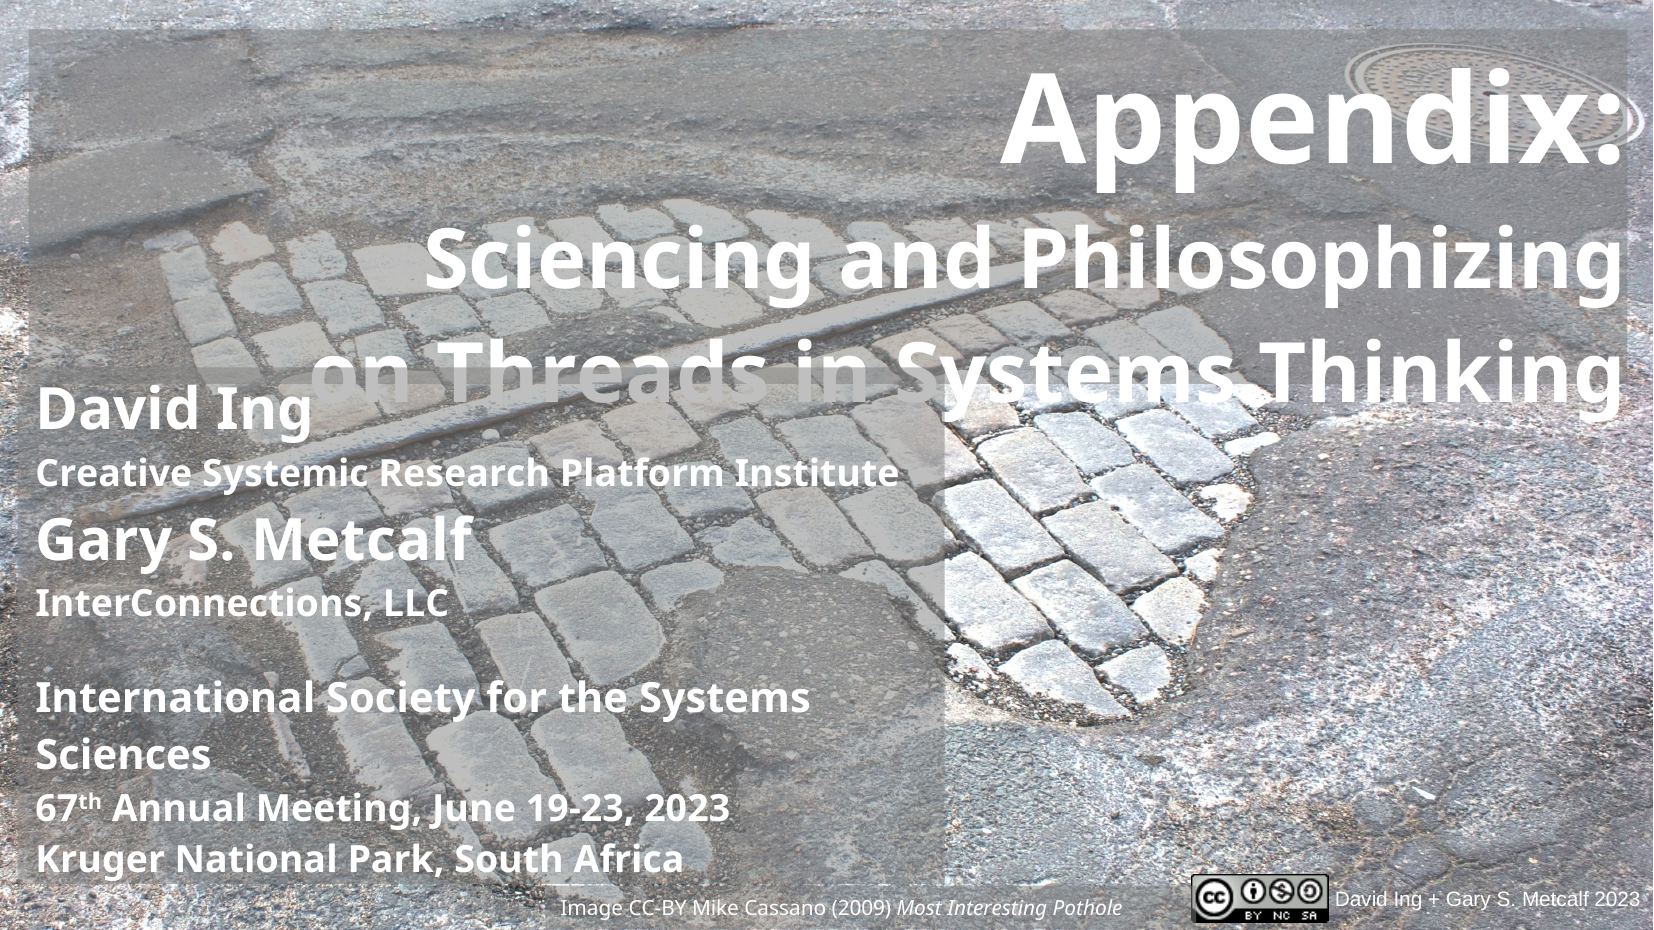

# Appendix: Sciencing and Philosophizing
 on Threads in Systems Thinking
David Ing
Creative Systemic Research Platform Institute
Gary S. Metcalf
InterConnections, LLC
International Society for the Systems Sciences
67th Annual Meeting, June 19-23, 2023
Kruger National Park, South Africa
David Ing + Gary S. Metcalf 2023
Image CC-BY Mike Cassano (2009) Most Interesting Pothole
15
Sciencing and Philosophizing on Threads in Systems Thinking
June 2023